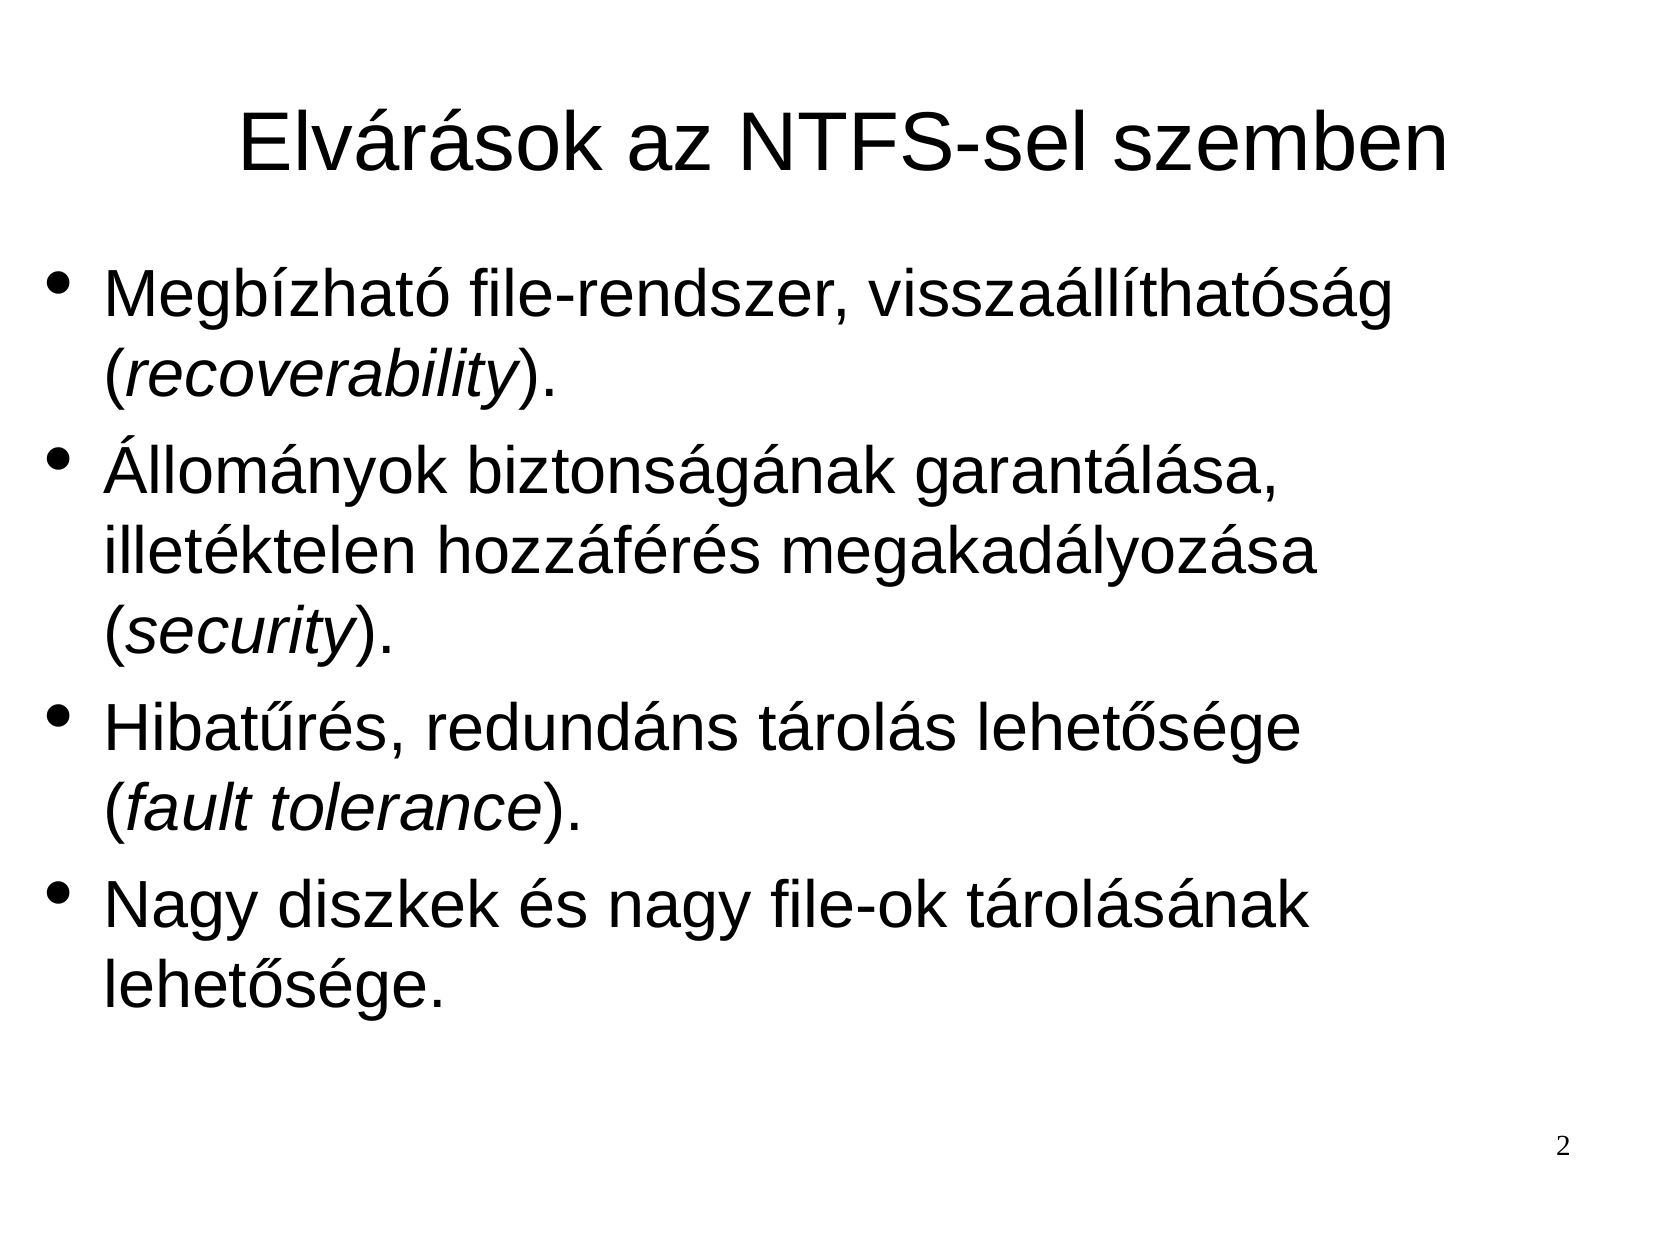

# Elvárások az NTFS-sel szemben
Megbízható file-rendszer, visszaállíthatóság (recoverability).
Állományok biztonságának garantálása, illetéktelen hozzáférés megakadályozása (security).
Hibatűrés, redundáns tárolás lehetősége
(fault tolerance).
Nagy diszkek és nagy file-ok tárolásának lehetősége.
2